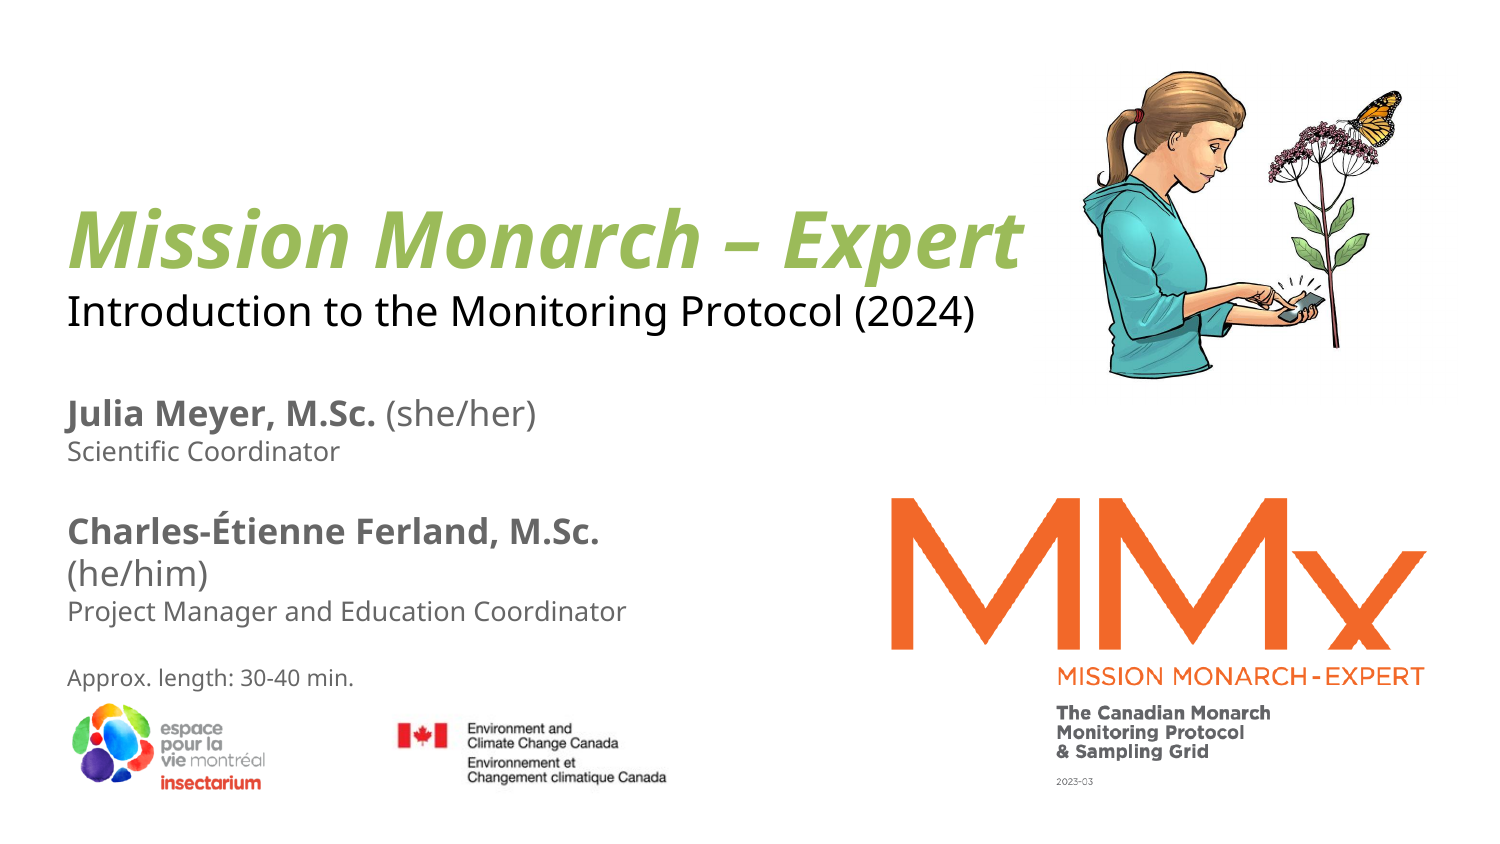

# Mission monarque
Mission Monarch – Expert
Introduction to the Monitoring Protocol (2024)
Julia Meyer, M.Sc. (she/her)
Scientific Coordinator
Charles-Étienne Ferland, M.Sc. (he/him)
Project Manager and Education Coordinator
Approx. length: 30-40 min.